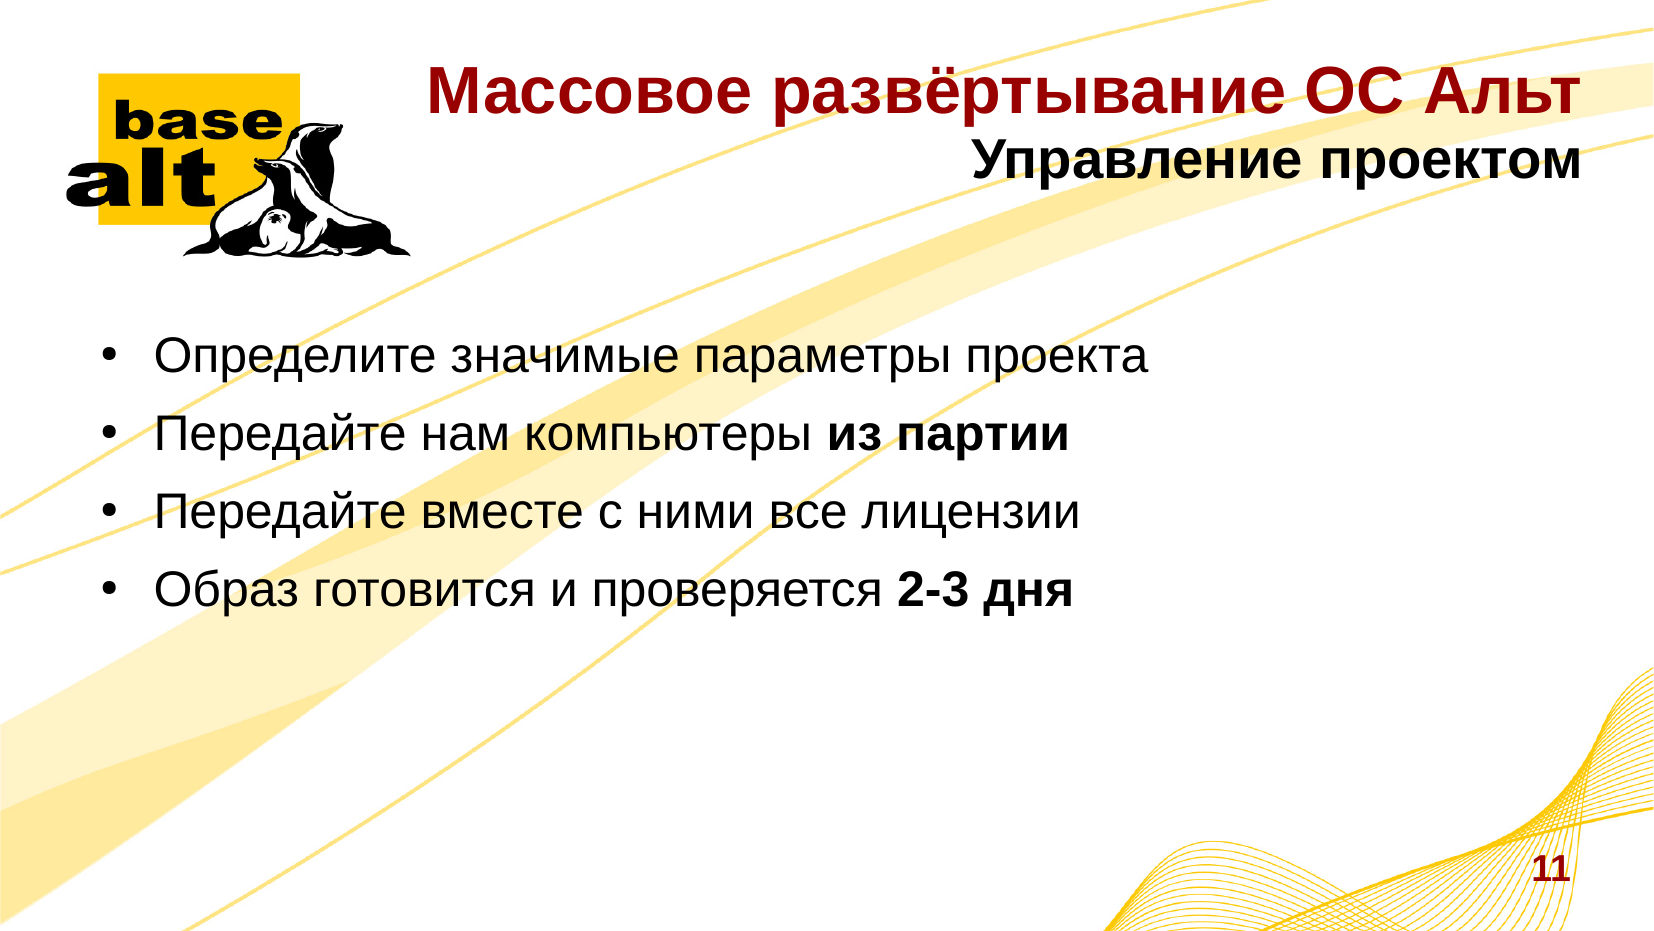

# Массовое развёртывание ОС Альт Управление проектом
Определите значимые параметры проекта
Передайте нам компьютеры из партии
Передайте вместе с ними все лицензии
Образ готовится и проверяется 2-3 дня
11